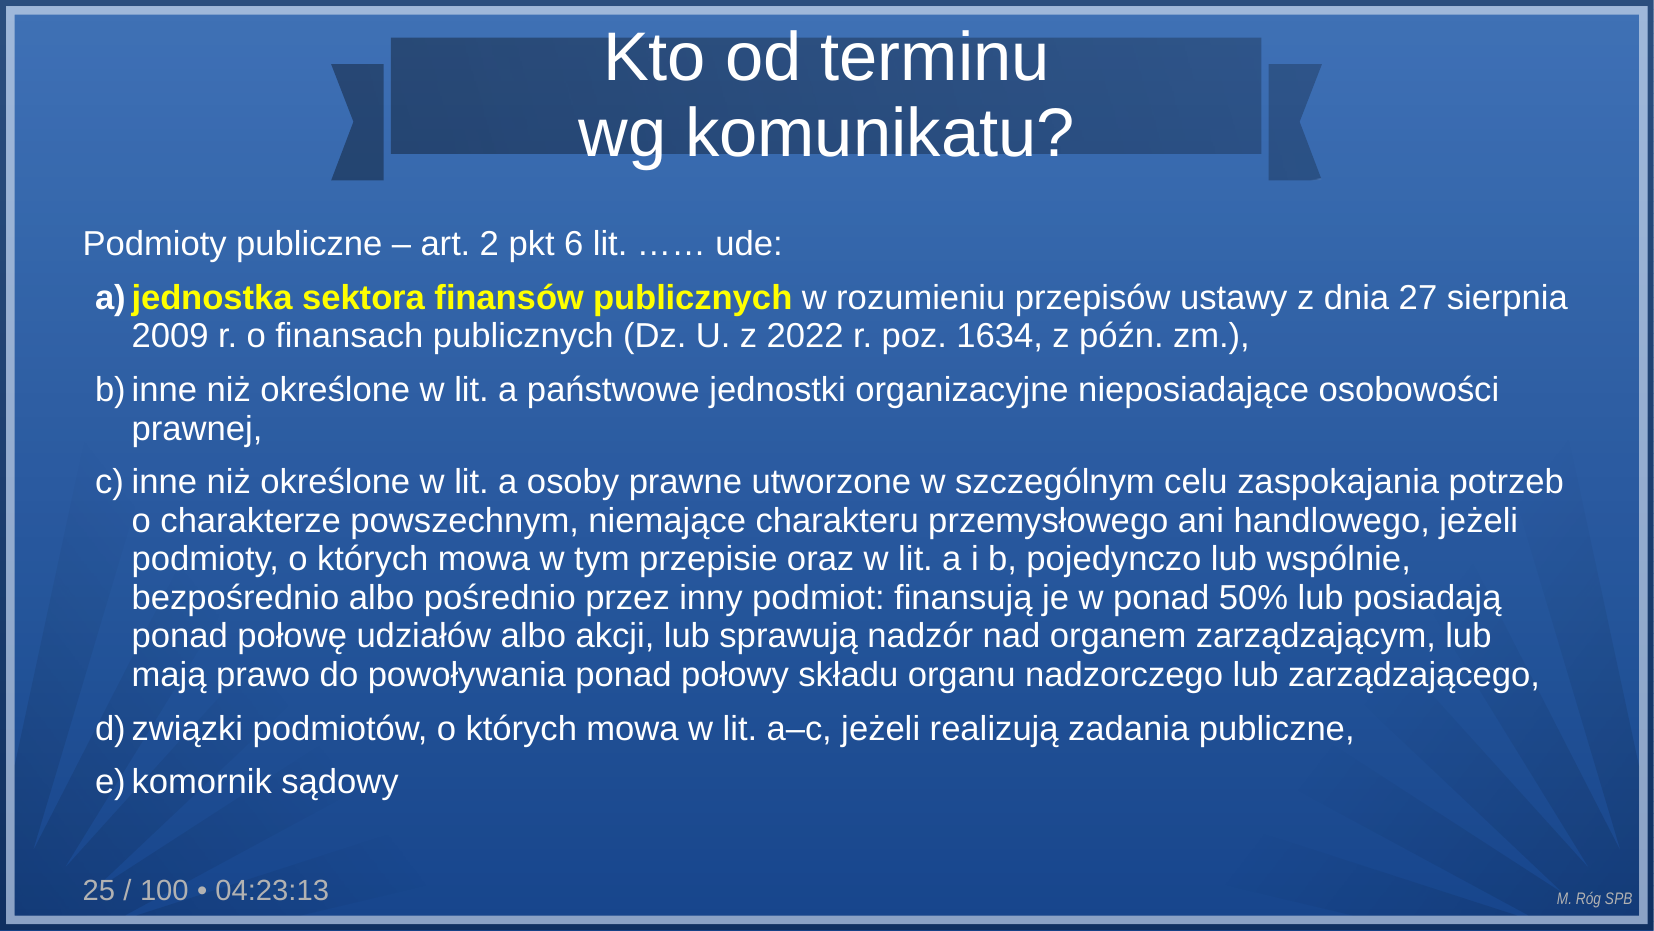

# Kto od terminu wg komunikatu?
Podmioty publiczne – art. 2 pkt 6 lit. …… ude:
jednostka sektora finansów publicznych w rozumieniu przepisów ustawy z dnia 27 sierpnia 2009 r. o finansach publicznych (Dz. U. z 2022 r. poz. 1634, z późn. zm.),
inne niż określone w lit. a państwowe jednostki organizacyjne nieposiadające osobowości prawnej,
inne niż określone w lit. a osoby prawne utworzone w szczególnym celu zaspokajania potrzeb o charakterze powszechnym, niemające charakteru przemysłowego ani handlowego, jeżeli podmioty, o których mowa w tym przepisie oraz w lit. a i b, pojedynczo lub wspólnie, bezpośrednio albo pośrednio przez inny podmiot: finansują je w ponad 50% lub posiadają ponad połowę udziałów albo akcji, lub sprawują nadzór nad organem zarządzającym, lub mają prawo do powoływania ponad połowy składu organu nadzorczego lub zarządzającego,
związki podmiotów, o których mowa w lit. a–c, jeżeli realizują zadania publiczne,
komornik sądowy